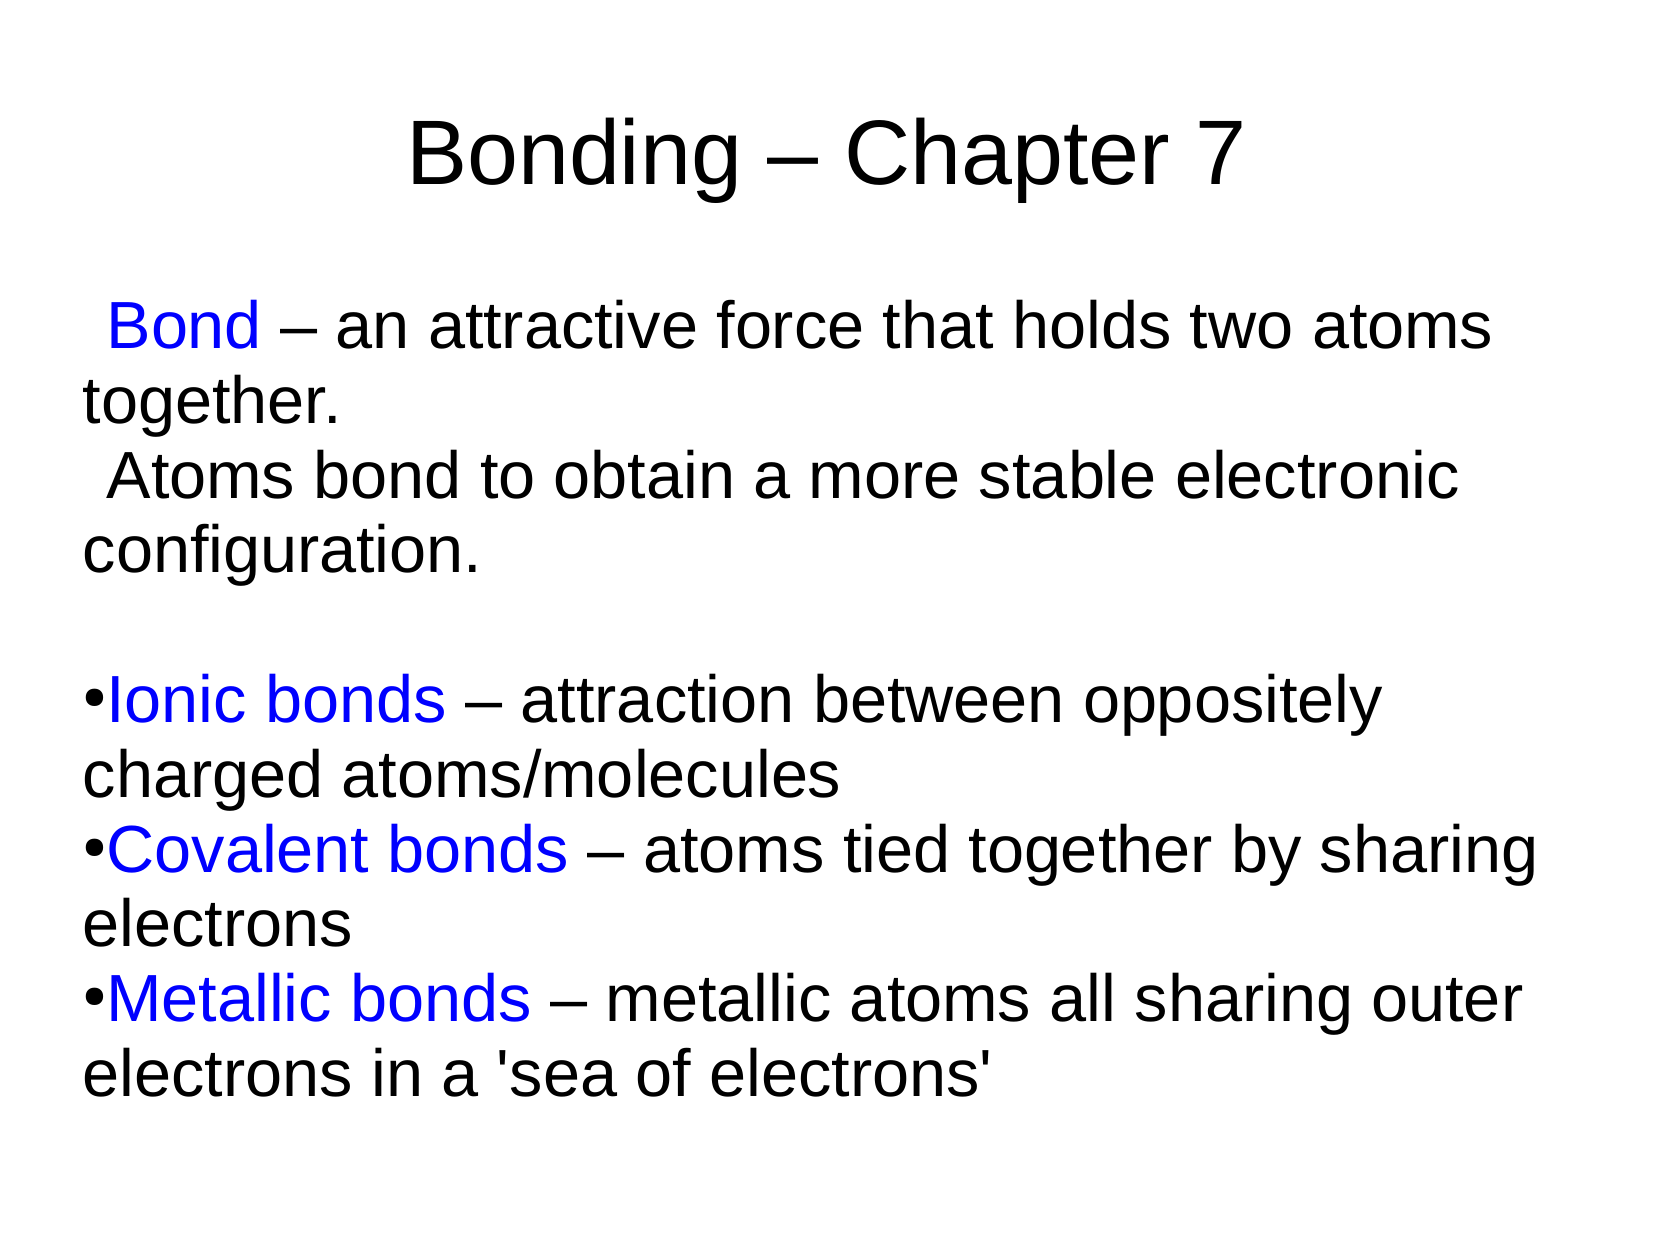

# Bonding – Chapter 7
Bond – an attractive force that holds two atoms together.
Atoms bond to obtain a more stable electronic configuration.
Ionic bonds – attraction between oppositely charged atoms/molecules
Covalent bonds – atoms tied together by sharing electrons
Metallic bonds – metallic atoms all sharing outer electrons in a 'sea of electrons'